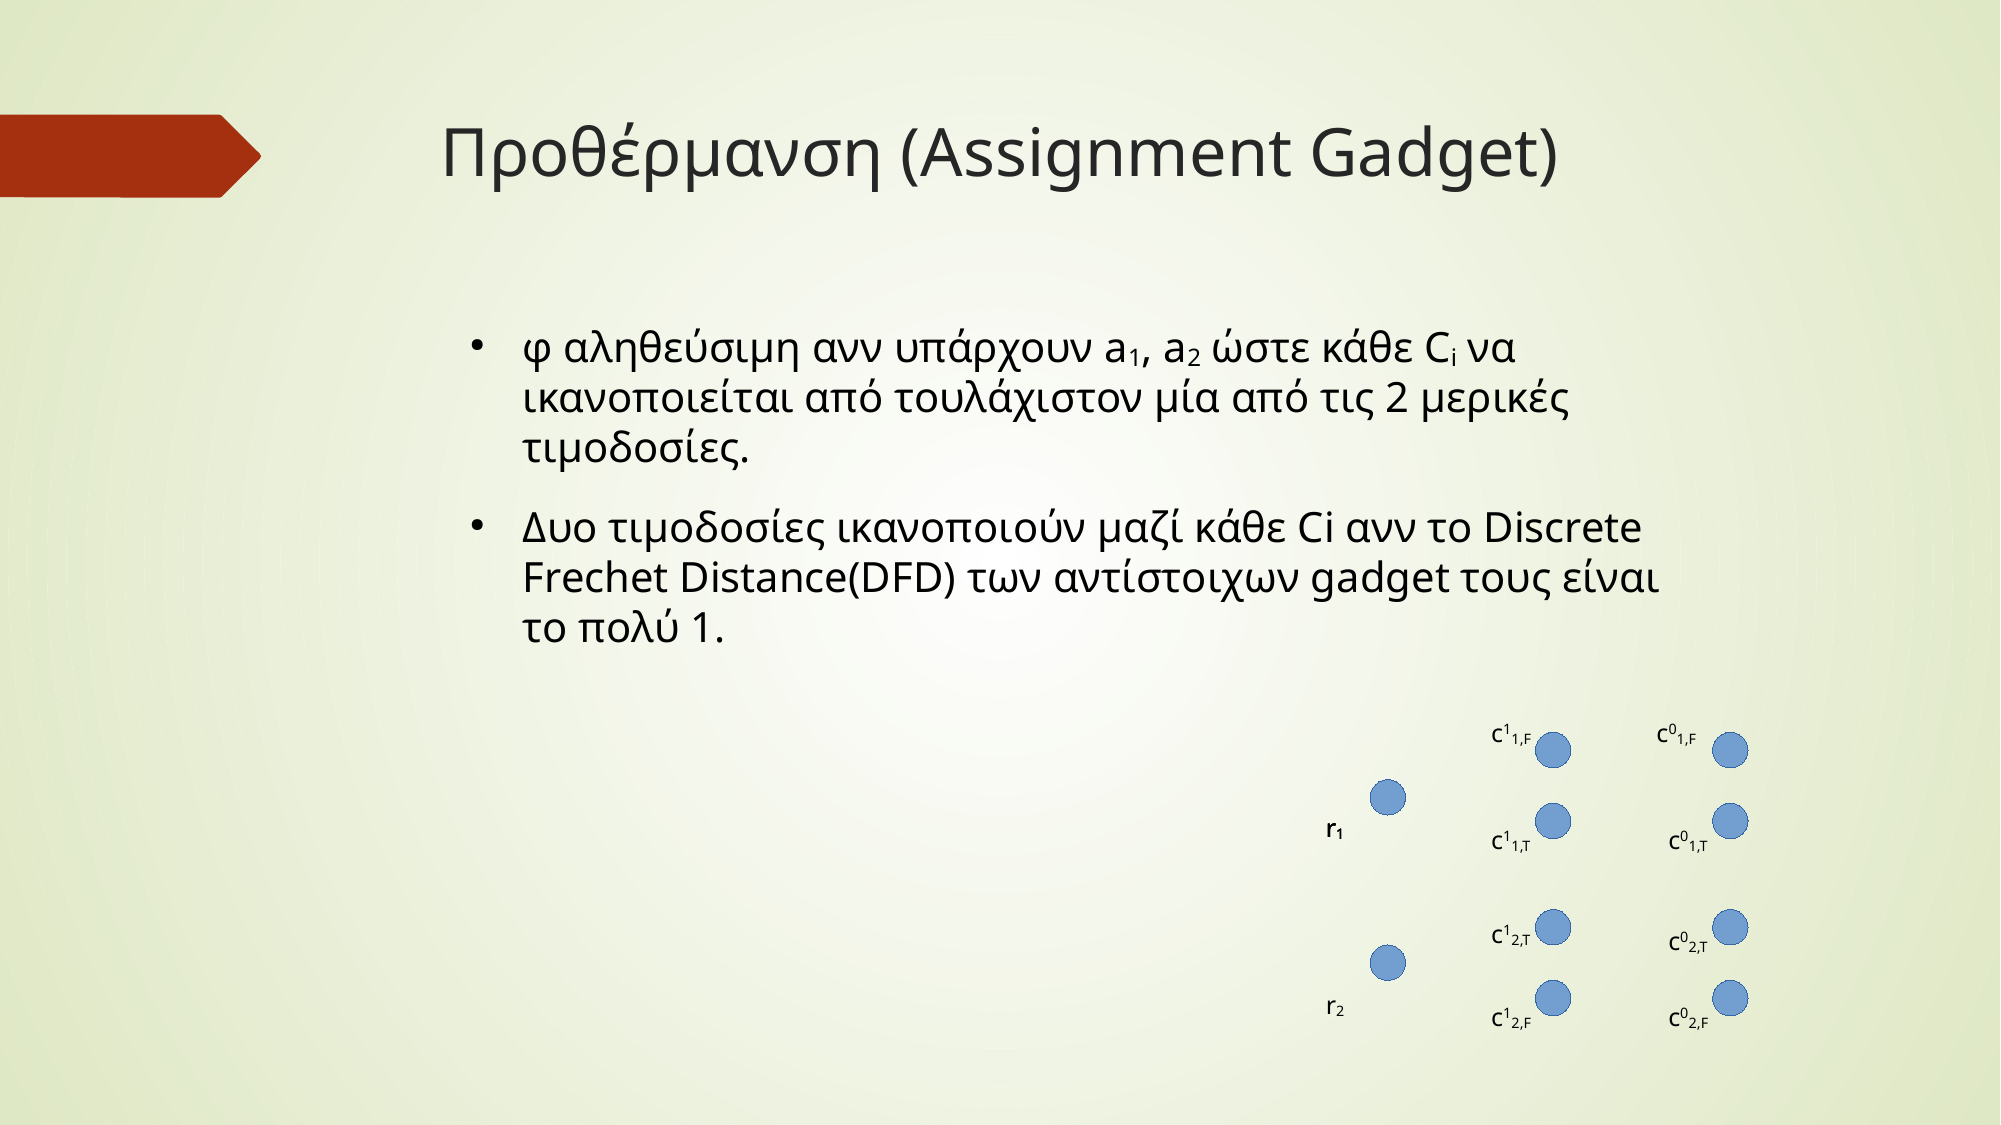

# Προθέρμανση (Assignment Gadget)
φ αληθεύσιμη ανν υπάρχουν a1, a2 ώστε κάθε Ci να ικανοποιείται από τουλάχιστον μία από τις 2 μερικές τιμοδοσίες.
Δυο τιμοδοσίες ικανοποιούν μαζί κάθε Ci ανν το Discrete Frechet Distance(DFD) των αντίστοιχων gadget τους είναι το πολύ 1.
c11,F
c01,F
r1
r1
r1
r1
c11,T
c01,T
c12,T
c02,T
r2
c12,F
c02,F